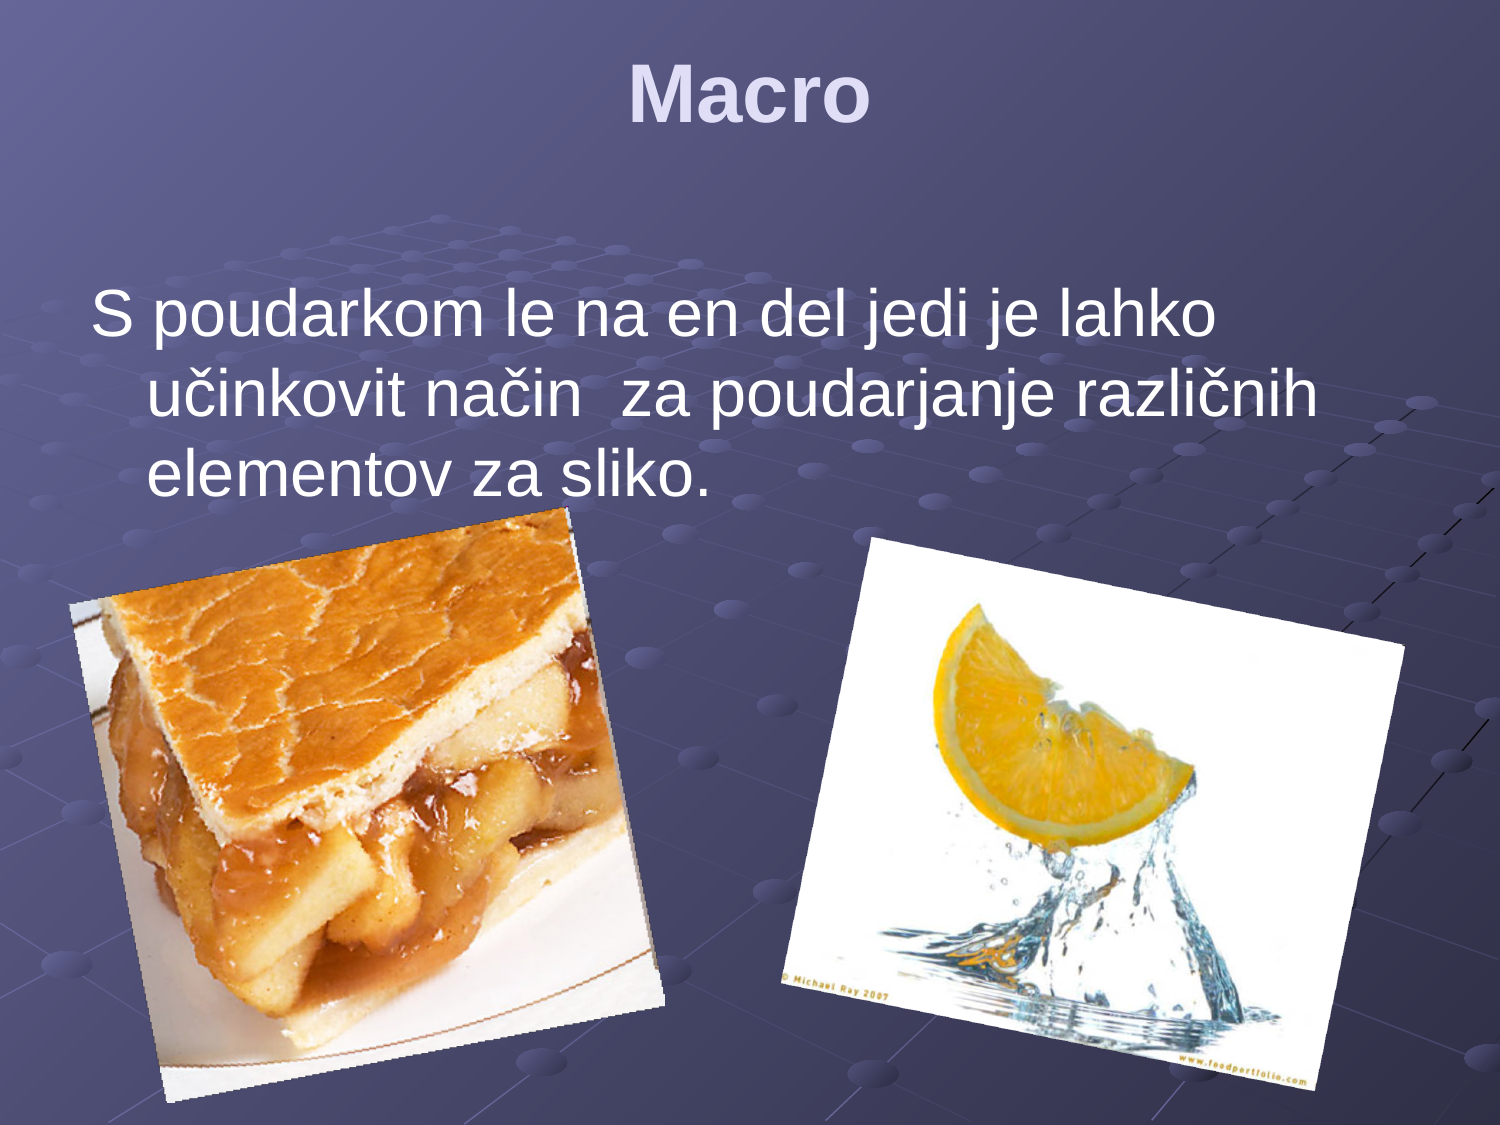

# Macro
S poudarkom le na en del jedi je lahko učinkovit način za poudarjanje različnih elementov za sliko.